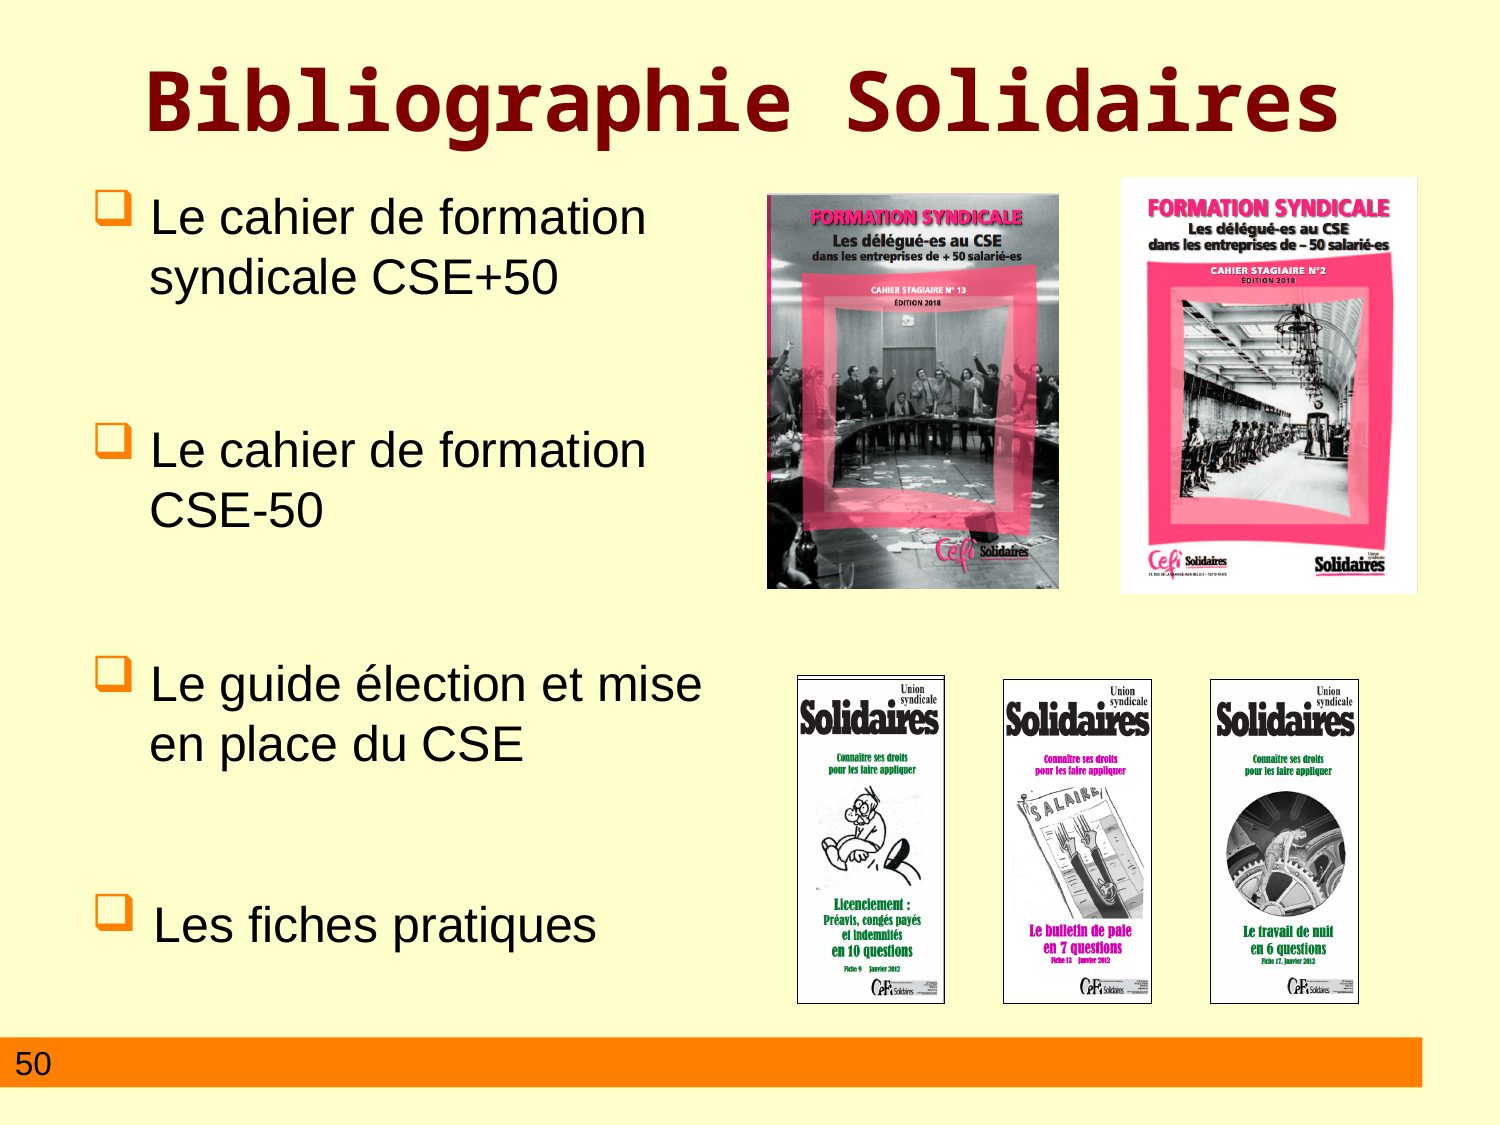

# Bibliographie Solidaires
 Le cahier de formation syndicale CSE+50
 Le cahier de formation CSE-50
 Le guide élection et mise en place du CSE
 Les fiches pratiques